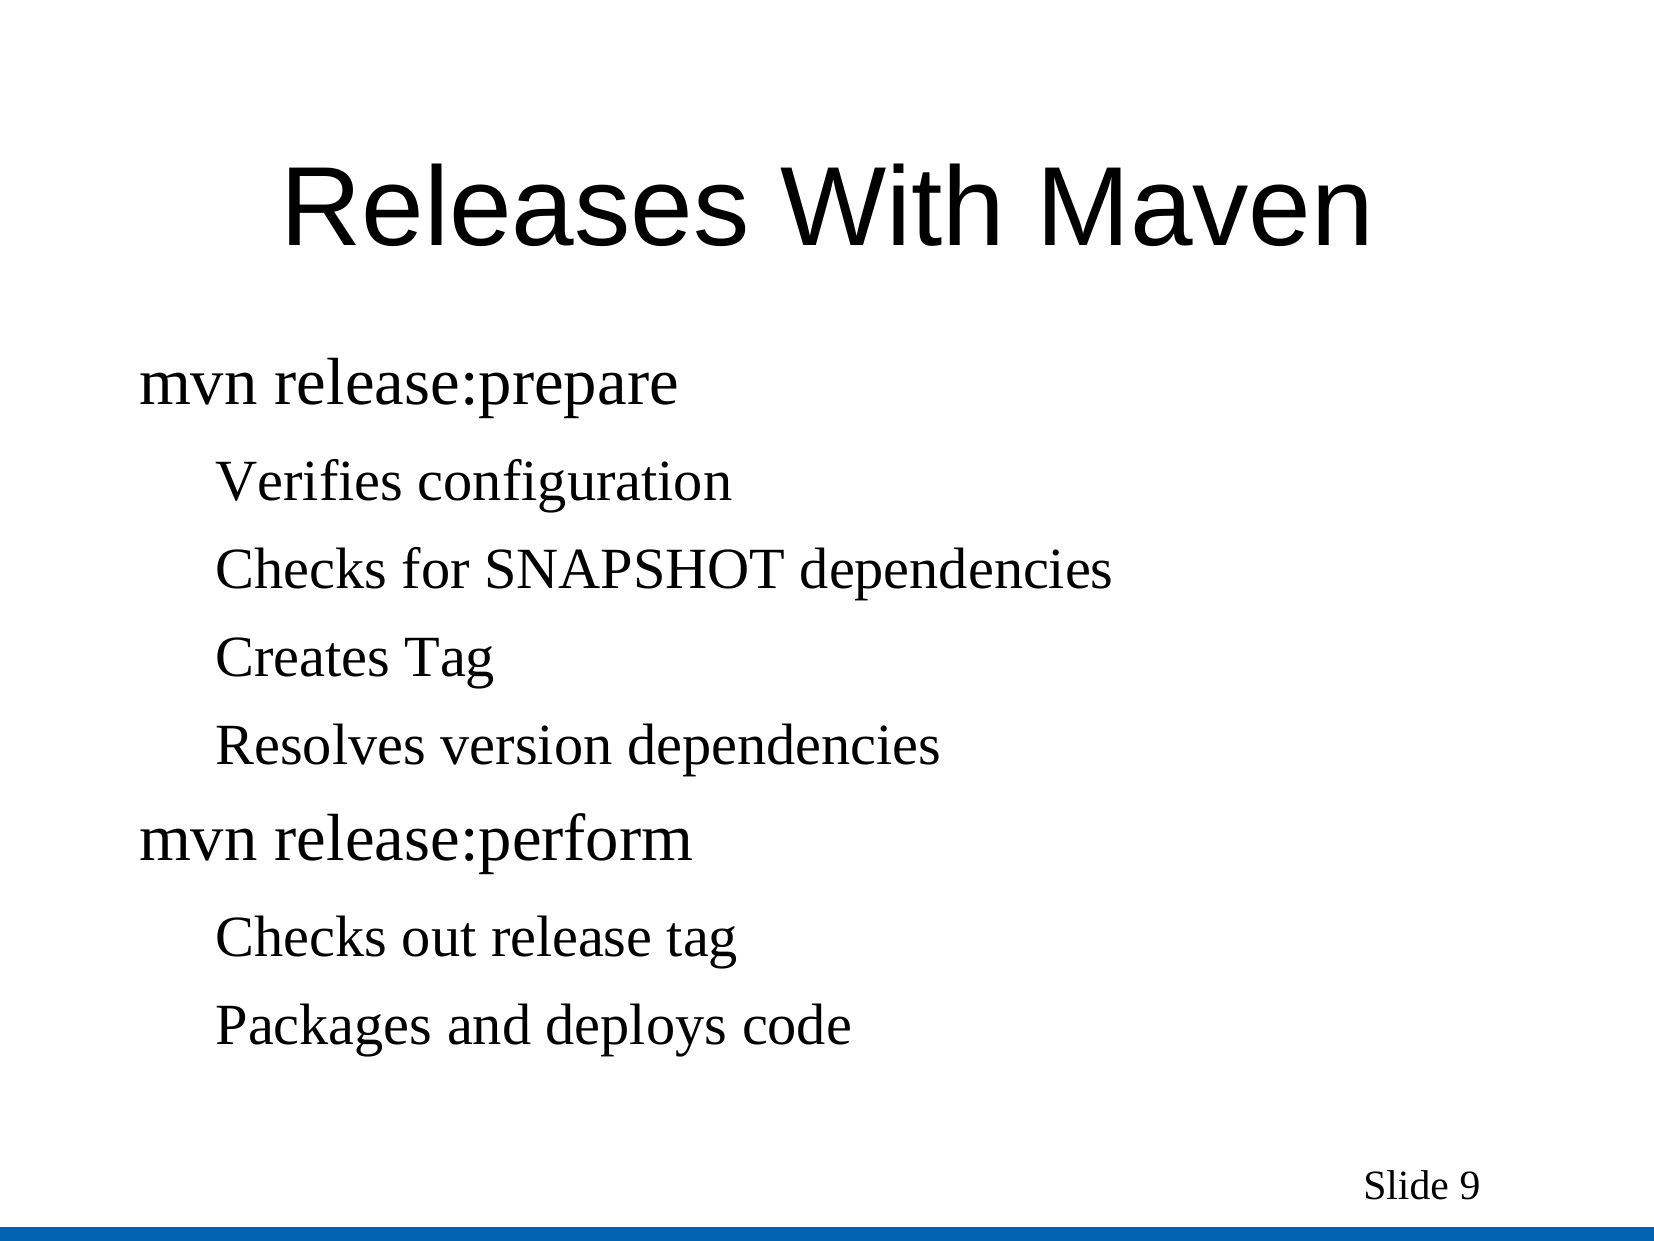

# Releases With Maven
mvn release:prepare
Verifies configuration
Checks for SNAPSHOT dependencies
Creates Tag
Resolves version dependencies
mvn release:perform
Checks out release tag
Packages and deploys code